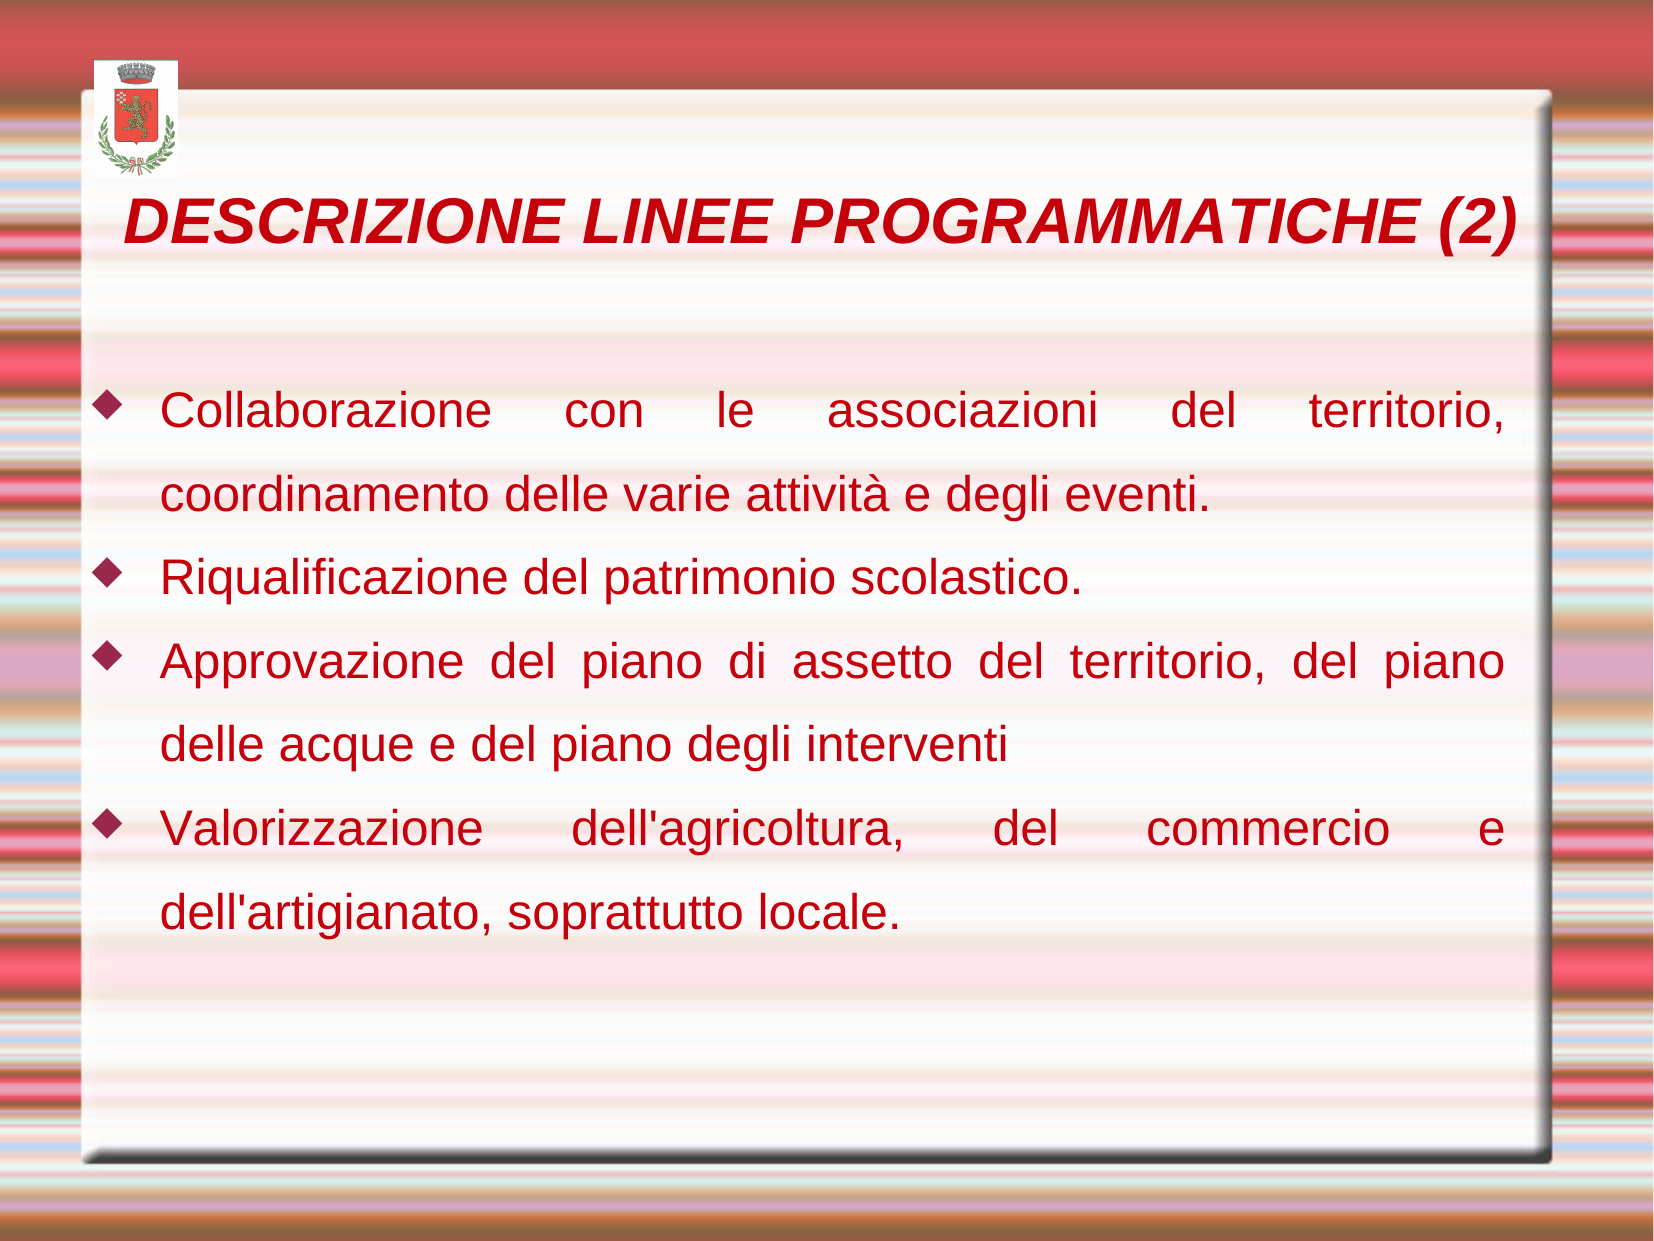

# DESCRIZIONE LINEE PROGRAMMATICHE (2)
Collaborazione con le associazioni del territorio, coordinamento delle varie attività e degli eventi.
Riqualificazione del patrimonio scolastico.
Approvazione del piano di assetto del territorio, del piano delle acque e del piano degli interventi
Valorizzazione dell'agricoltura, del commercio e dell'artigianato, soprattutto locale.